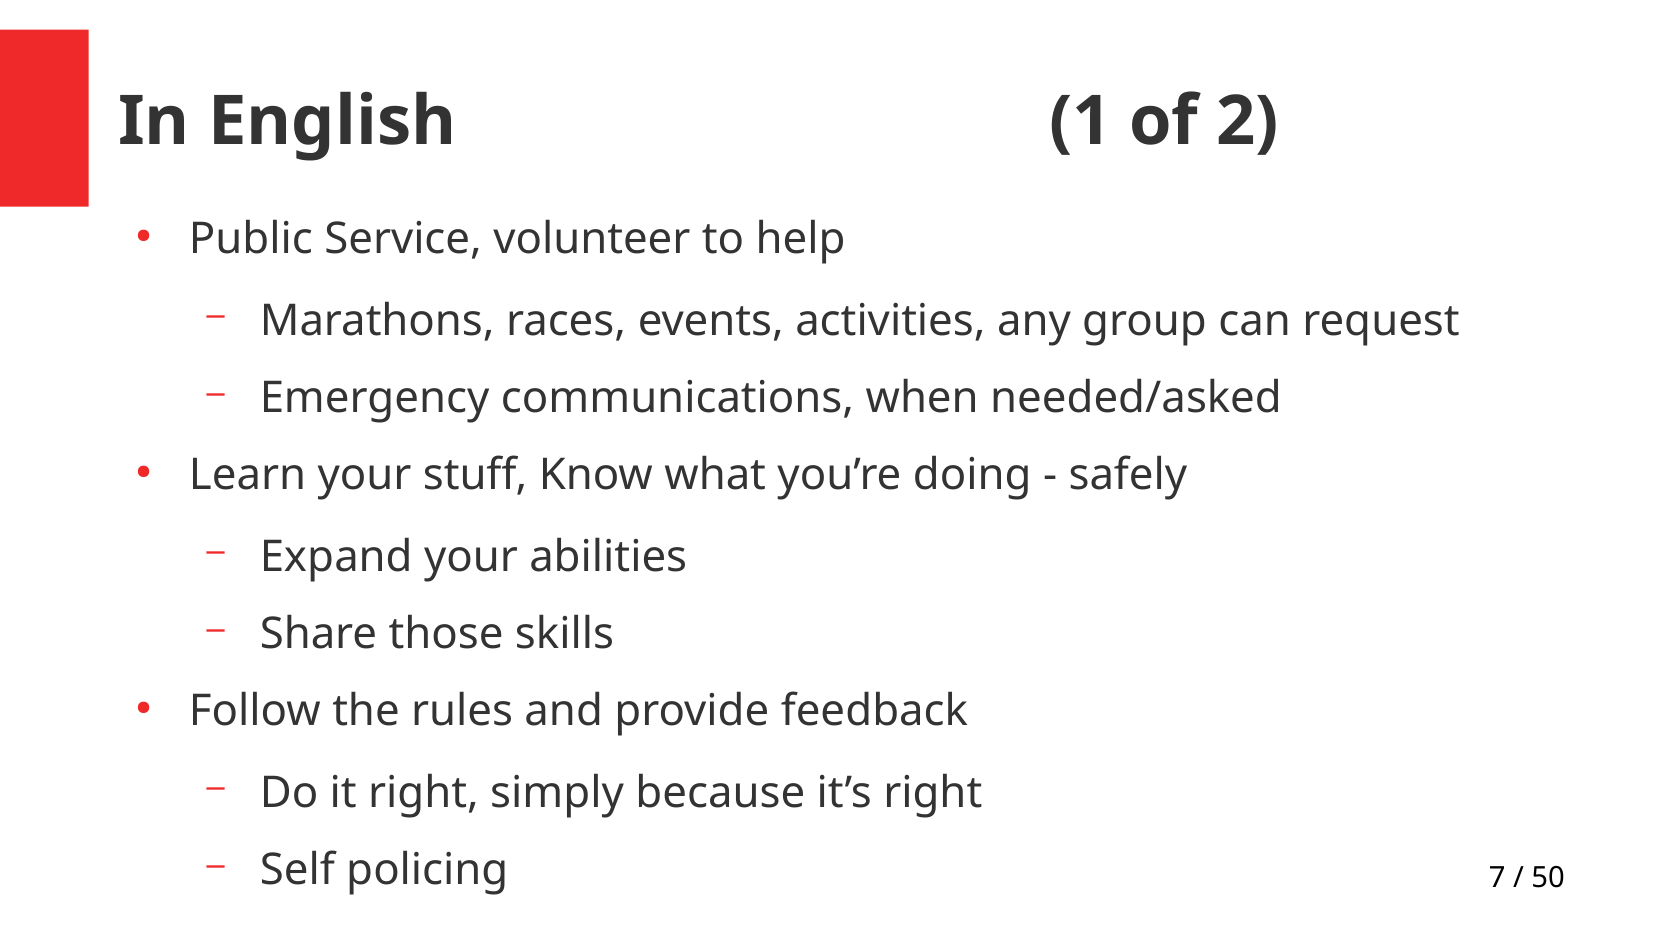

# In English (1 of 2)
Public Service, volunteer to help
Marathons, races, events, activities, any group can request
Emergency communications, when needed/asked
Learn your stuff, Know what you’re doing - safely
Expand your abilities
Share those skills
Follow the rules and provide feedback
Do it right, simply because it’s right
Self policing
7